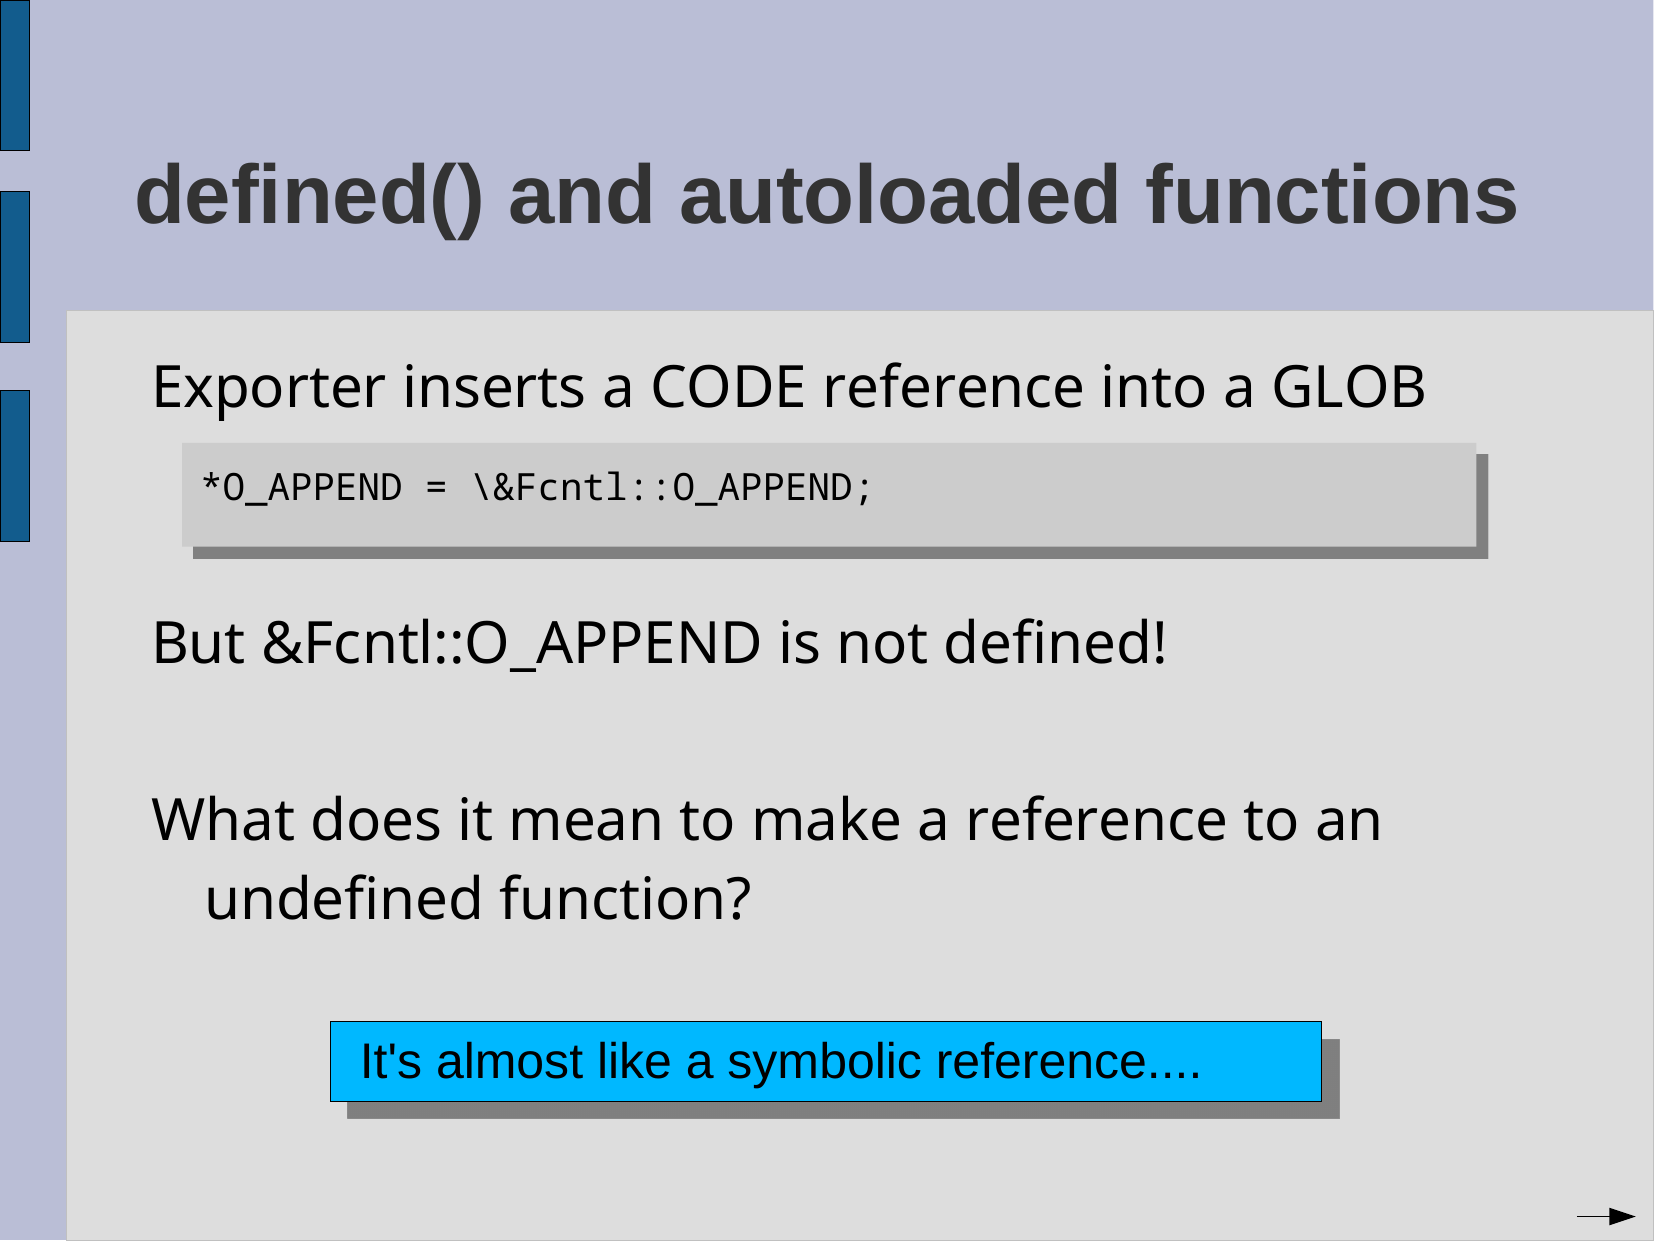

# defined() and autoloaded functions
Exporter inserts a CODE reference into a GLOB
But &Fcntl::O_APPEND is not defined!
What does it mean to make a reference to an undefined function?
*O_APPEND = \&Fcntl::O_APPEND;
It's almost like a symbolic reference....